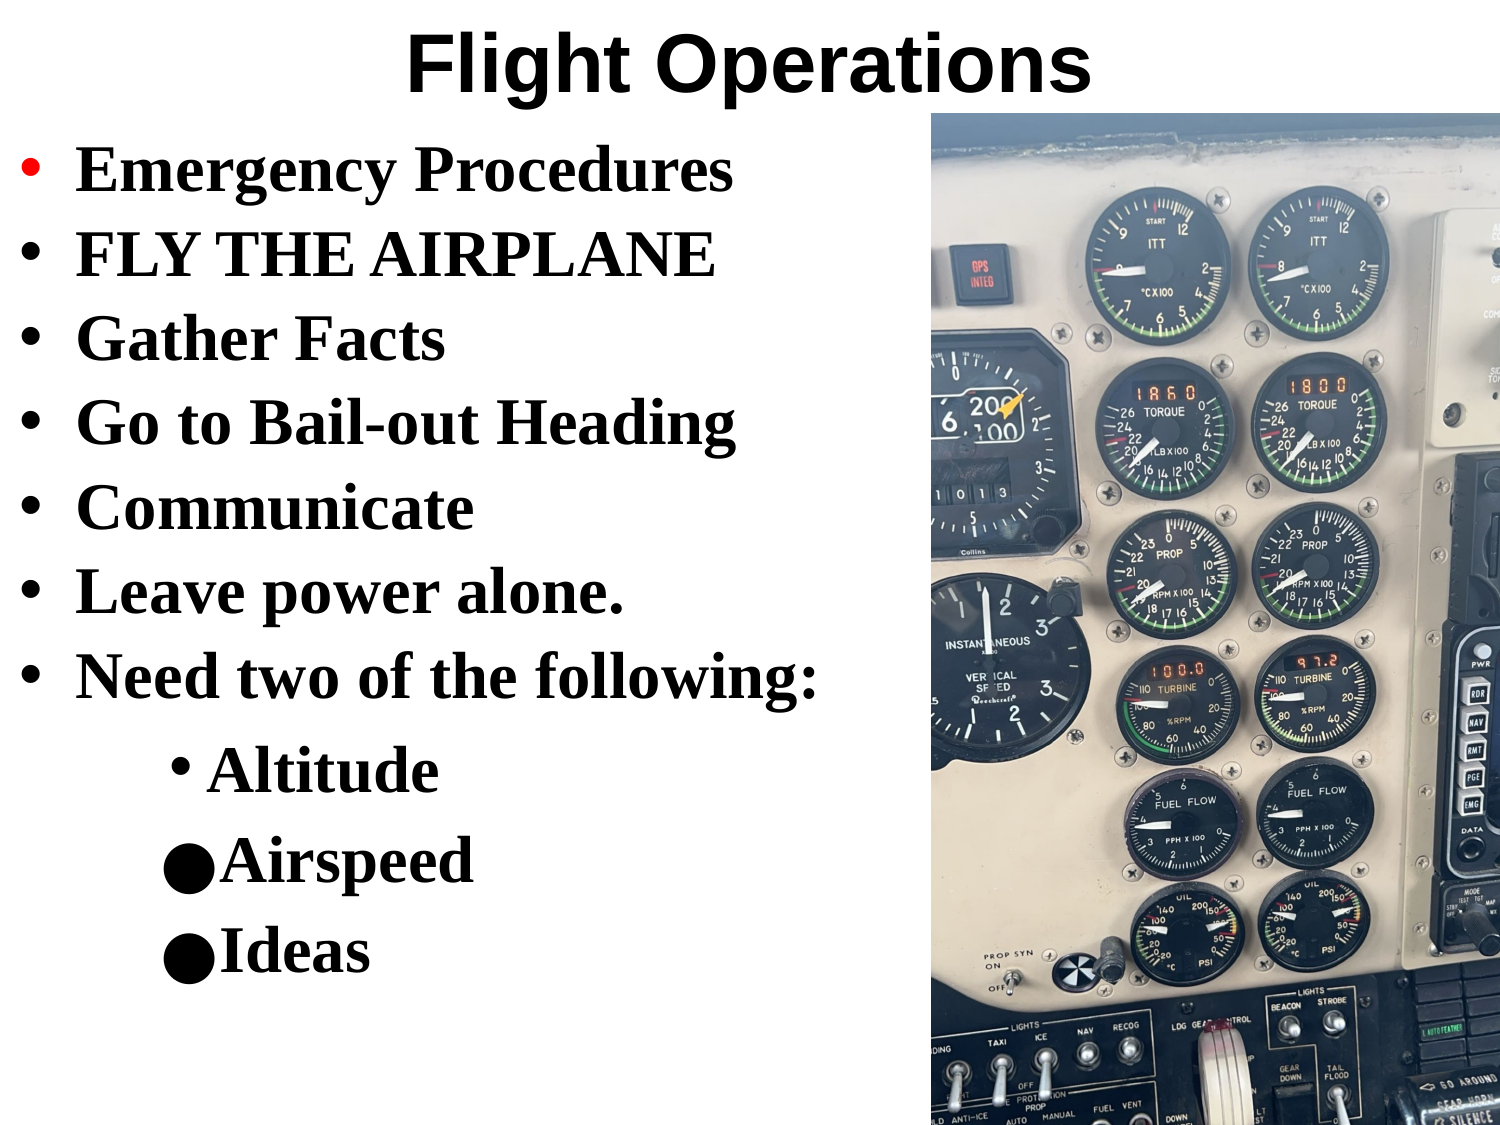

Flight Operations
Emergency Procedures
FLY THE AIRPLANE
Gather Facts
Go to Bail-out Heading
Communicate
Leave power alone.
Need two of the following:
Altitude
Airspeed
Ideas